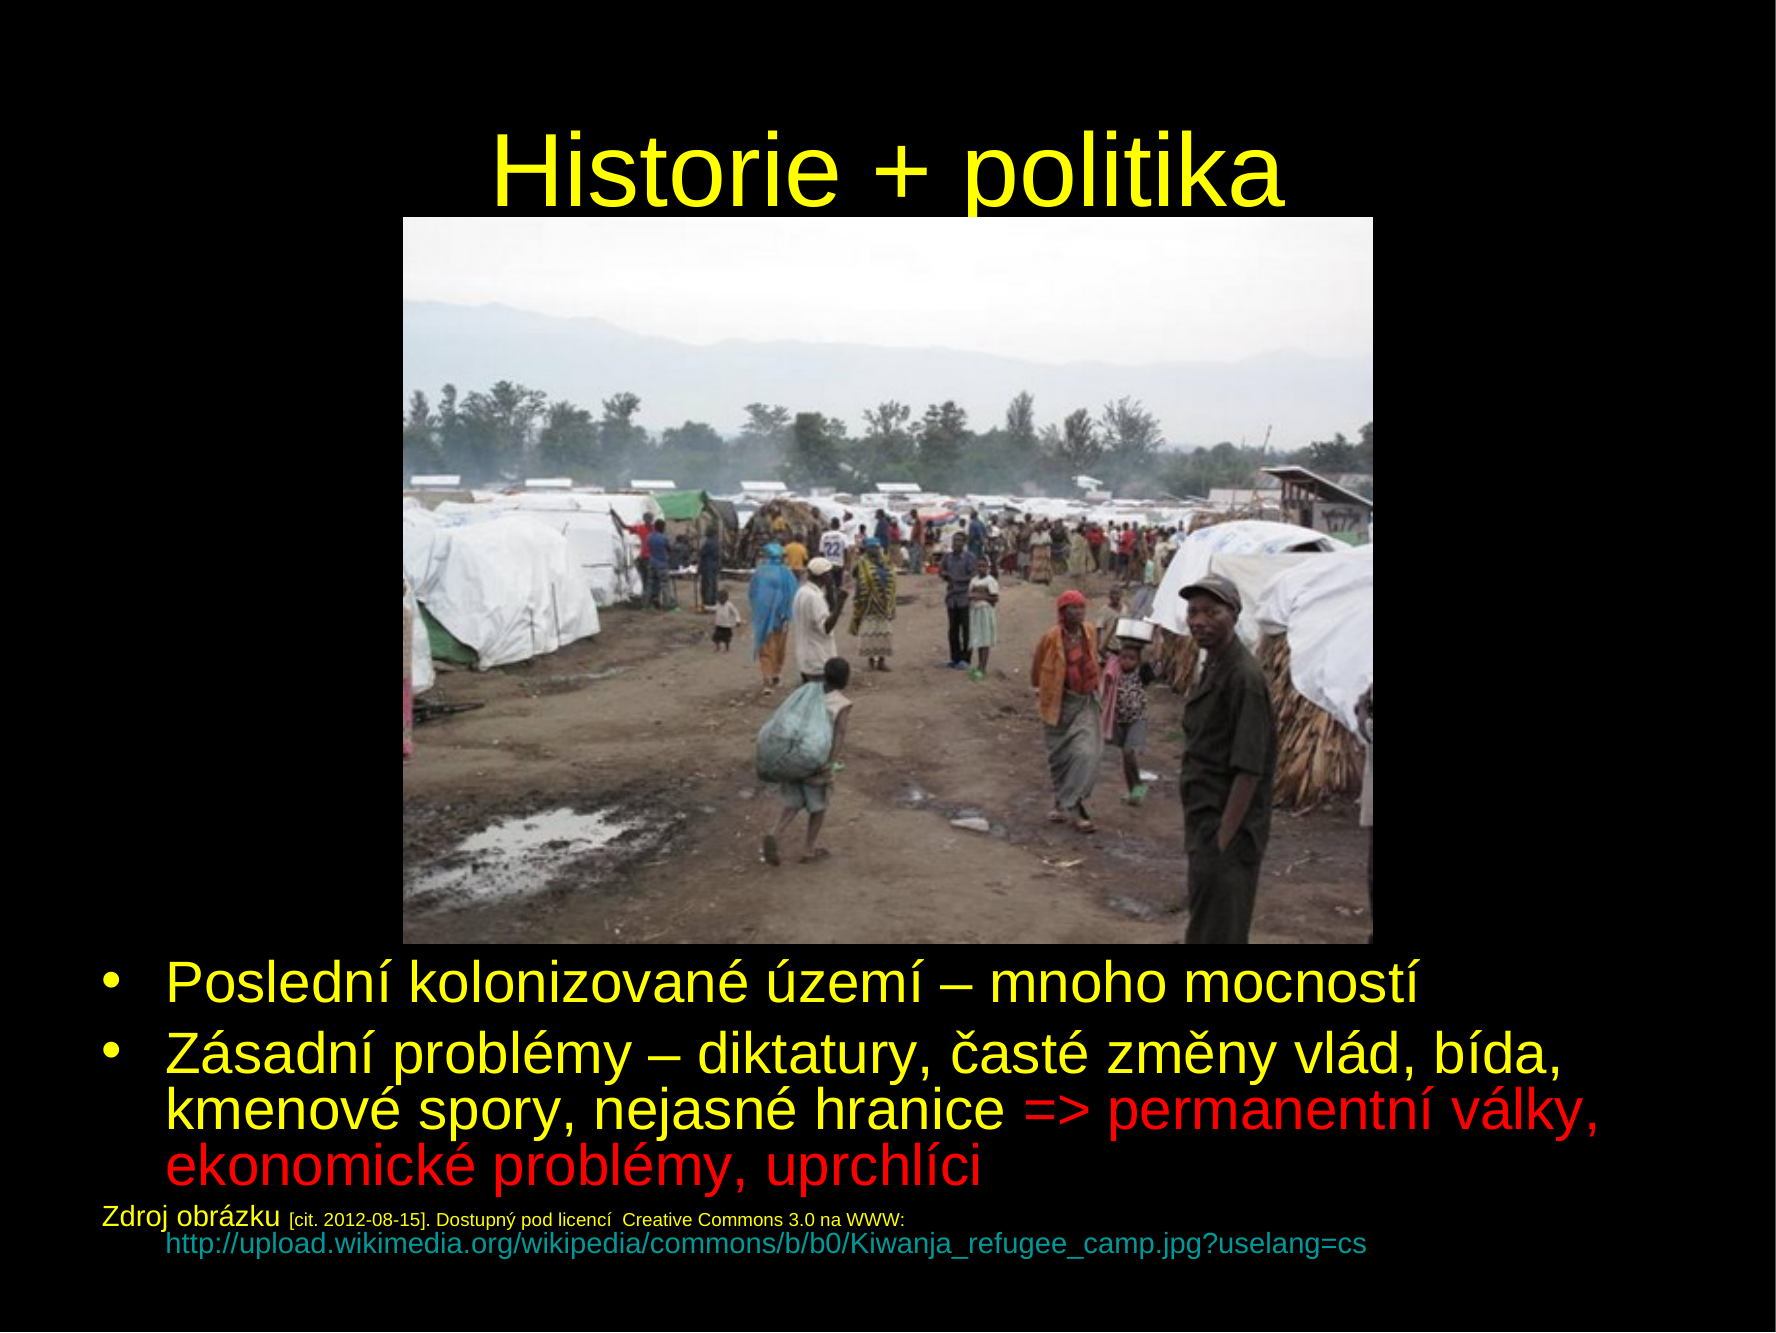

# Historie + politika
Poslední kolonizované území – mnoho mocností
Zásadní problémy – diktatury, časté změny vlád, bída, kmenové spory, nejasné hranice => permanentní války, ekonomické problémy, uprchlíci
Zdroj obrázku [cit. 2012-08-15]. Dostupný pod licencí Creative Commons 3.0 na WWW: : http://upload.wikimedia.org/wikipedia/commons/b/b0/Kiwanja_refugee_camp.jpg?uselang=cs